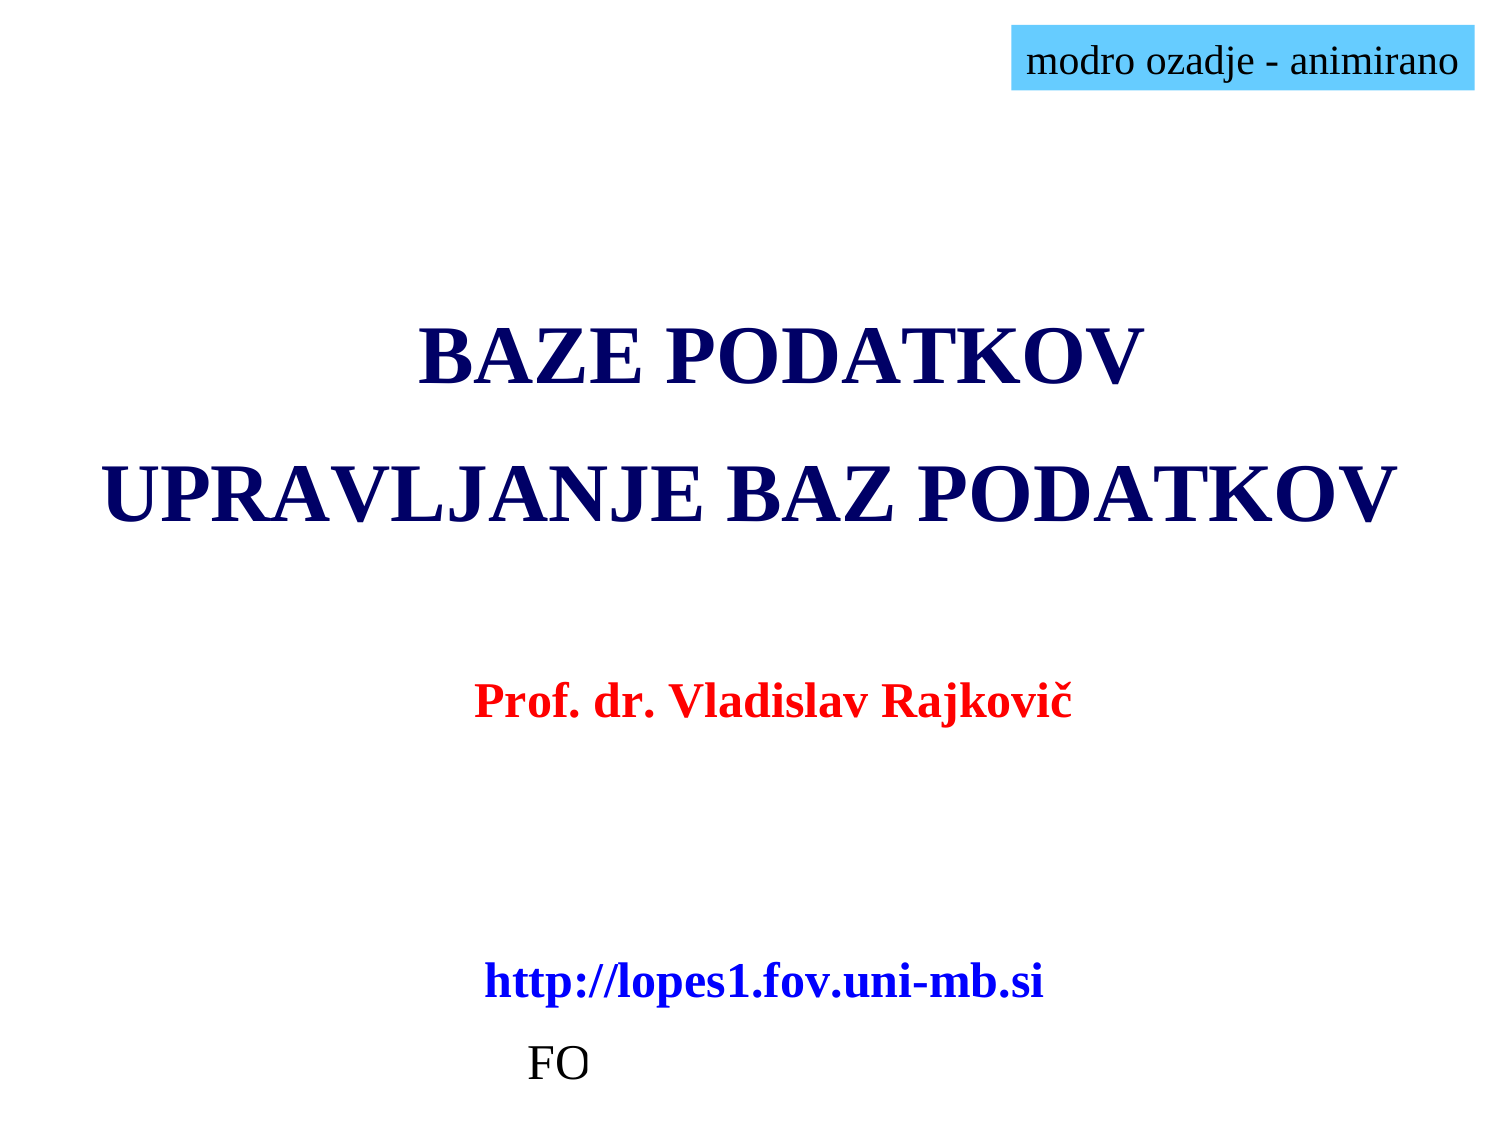

modro ozadje - animirano
BAZE PODATKOV
UPRAVLJANJE BAZ PODATKOV
Prof. dr. Vladislav Rajkovič
http://lopes1.fov.uni-mb.si
FOV, V. Rajkovic
1